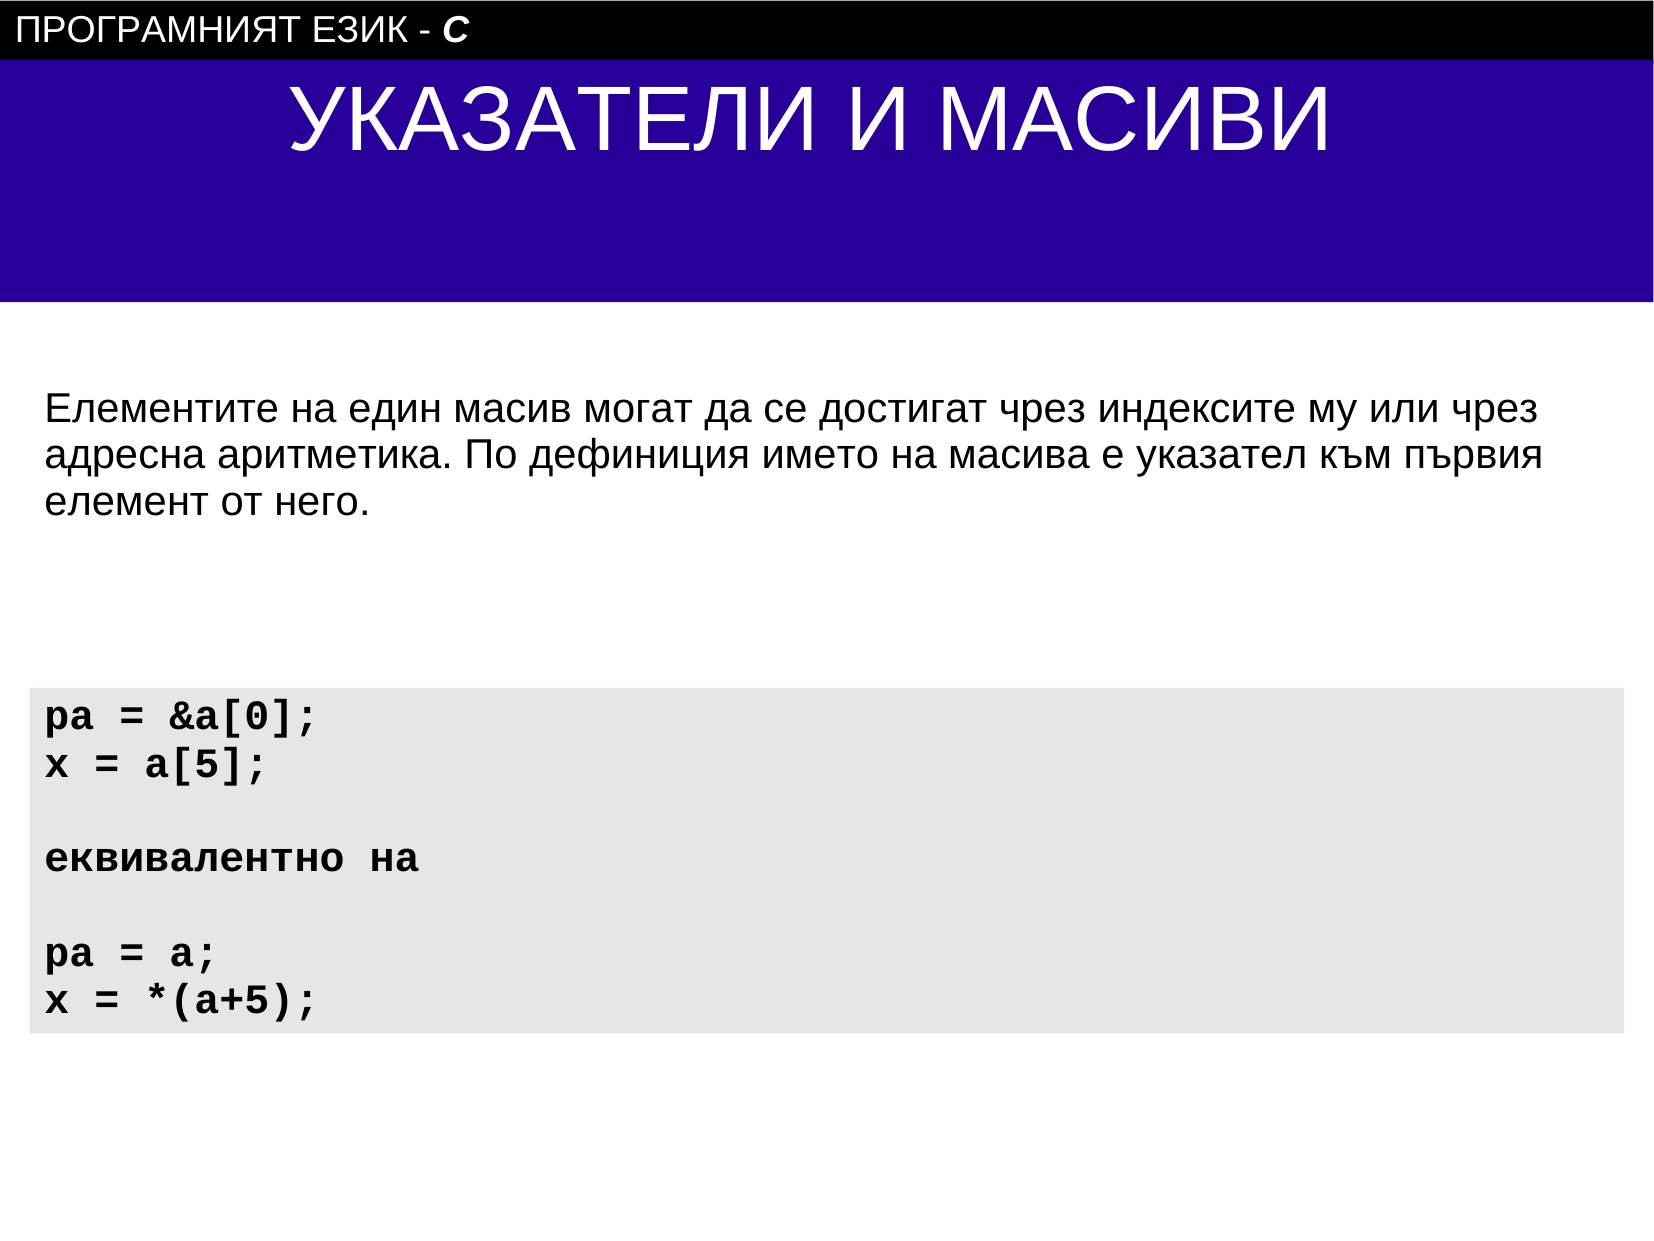

ПРОГРАМНИЯT ЕЗИК - С
			 УКАЗАТЕЛИ И МАСИВИ
Елементите на един масив могат да се достигат чрез индексите му или чрез адресна аритметика. По дефиниция името на масива е указател към първия елемент от него.
pa = &a[0];
x = a[5];
еквивалентно на
pa = a;
x = *(a+5);